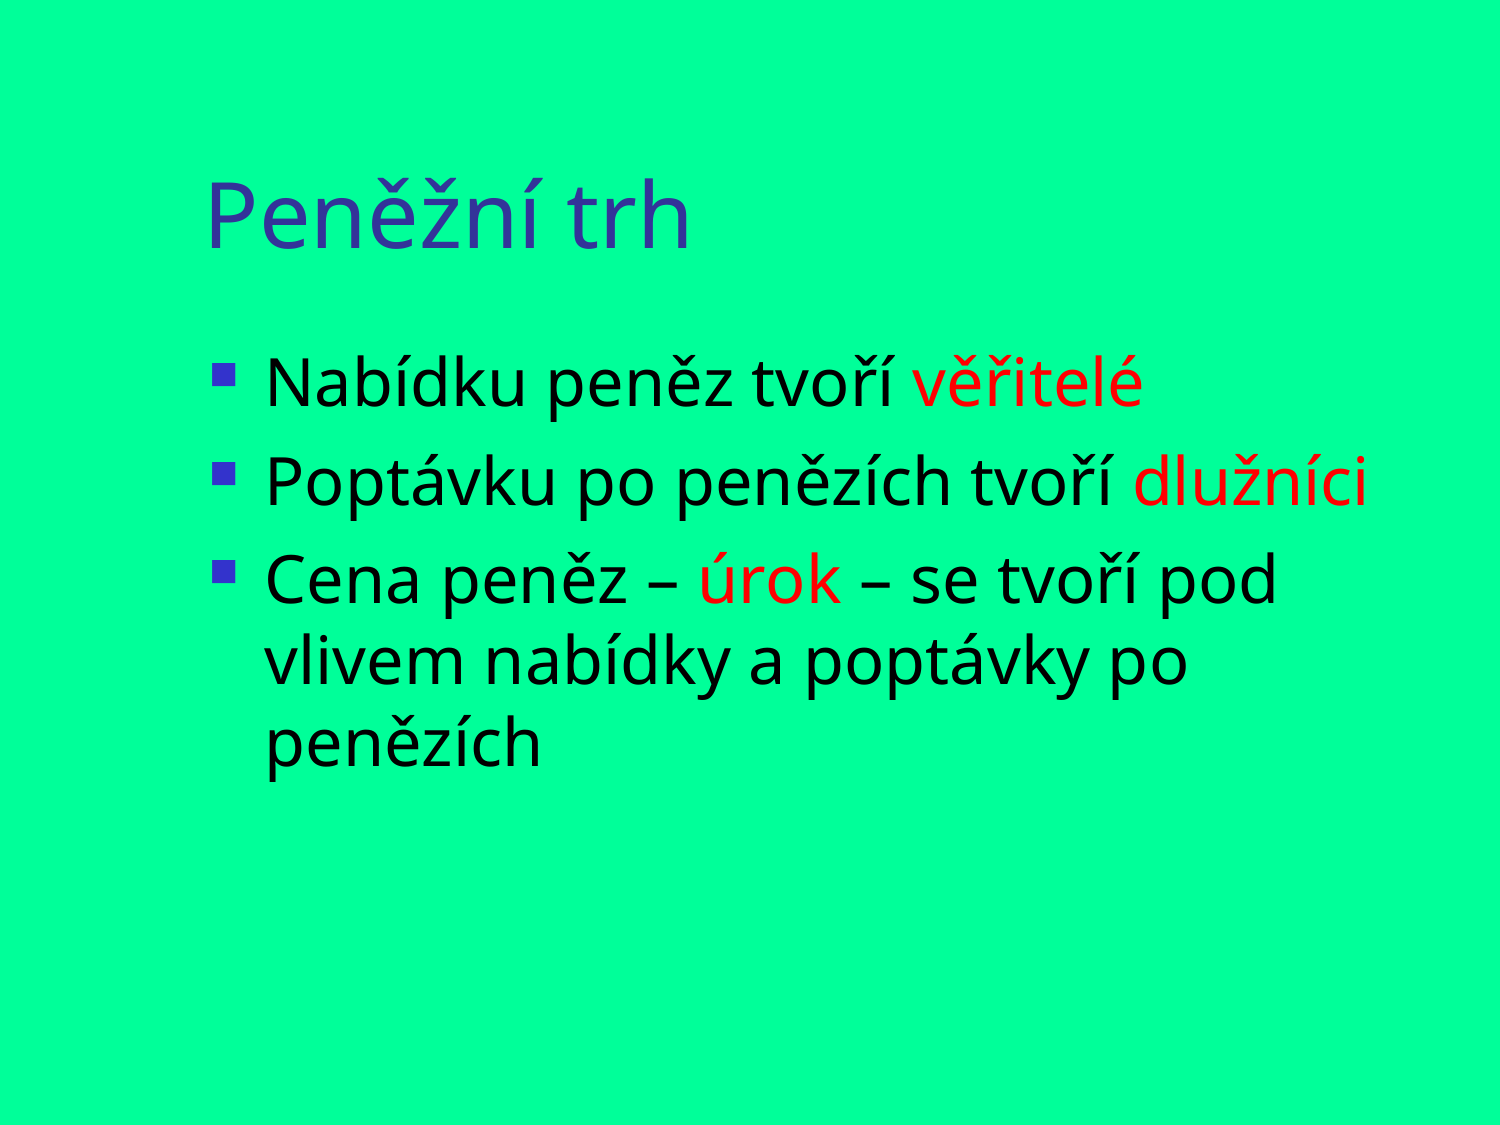

# Peněžní trh
Nabídku peněz tvoří věřitelé
Poptávku po penězích tvoří dlužníci
Cena peněz – úrok – se tvoří pod vlivem nabídky a poptávky po penězích